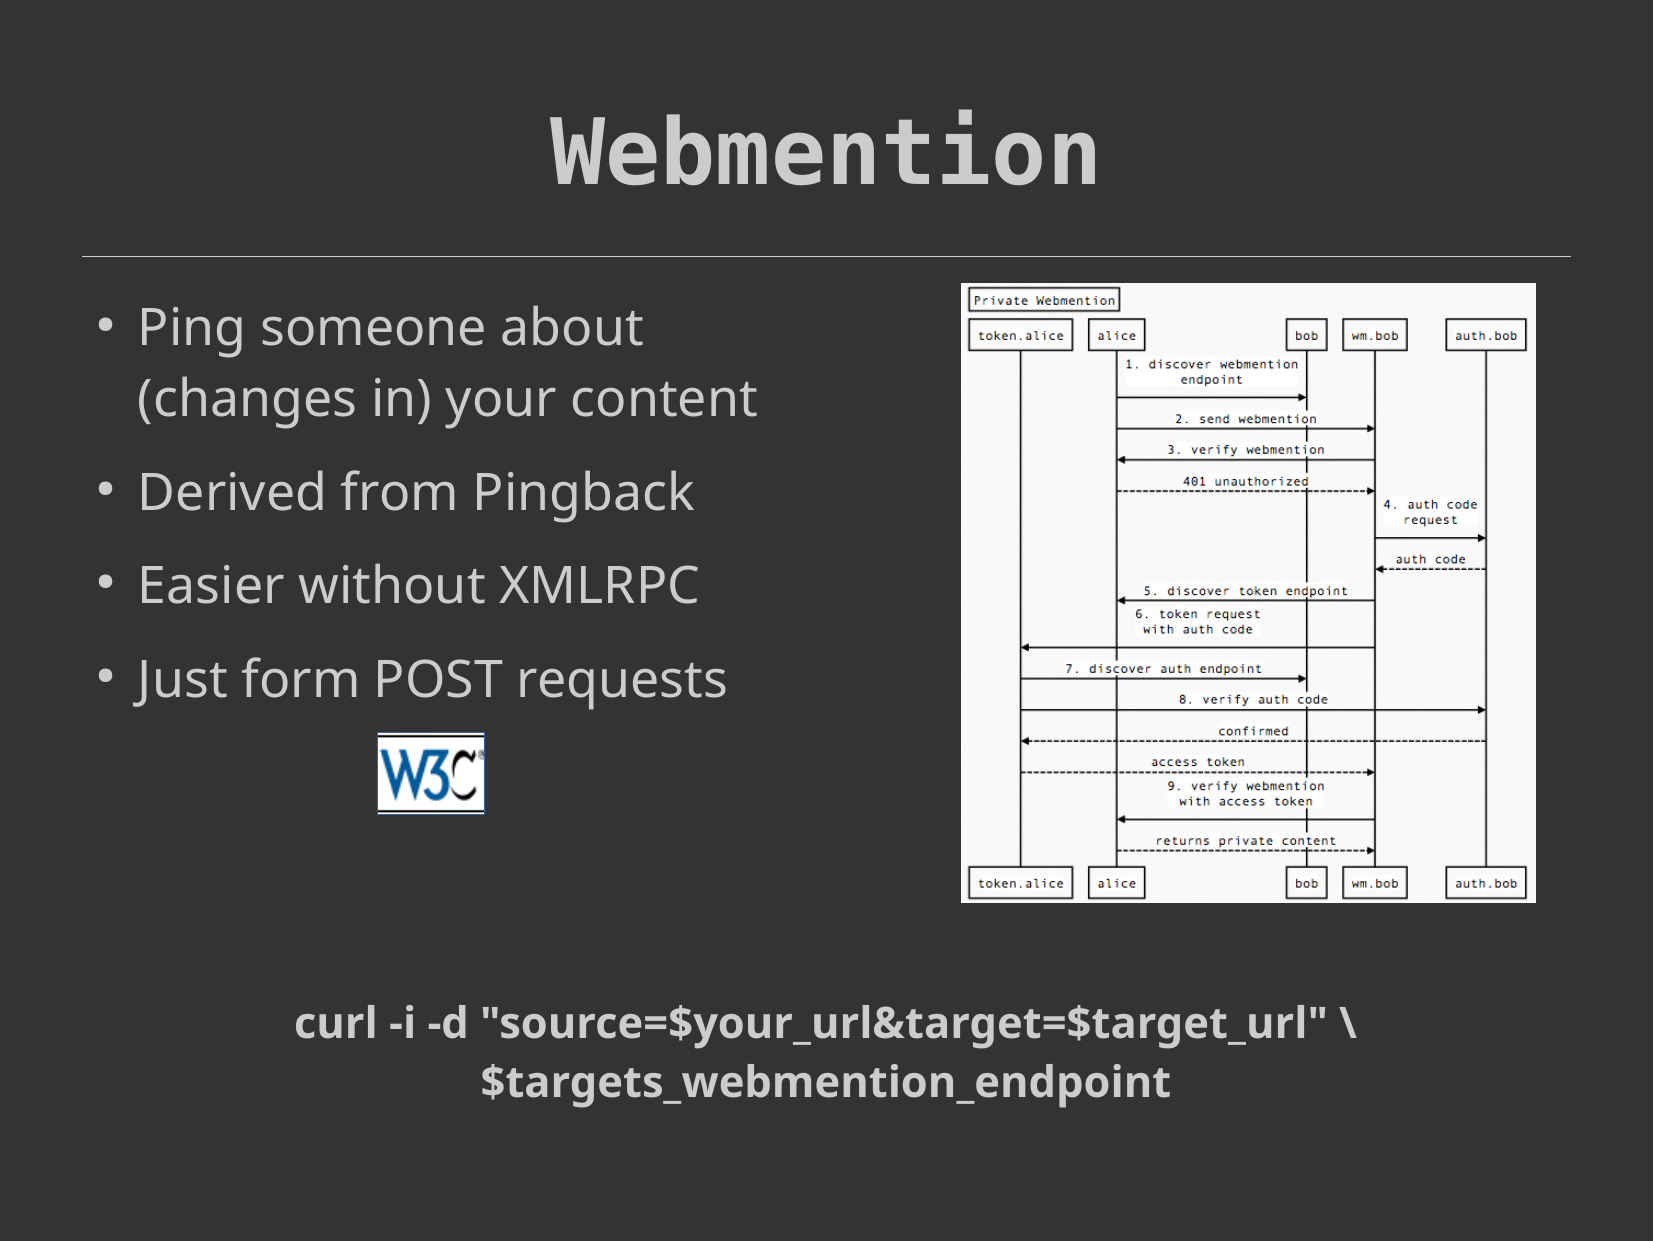

# Webmention
Ping someone about (changes in) your content
Derived from Pingback
Easier without XMLRPC
Just form POST requests
curl -i -d "source=$your_url&target=$target_url" \ $targets_webmention_endpoint